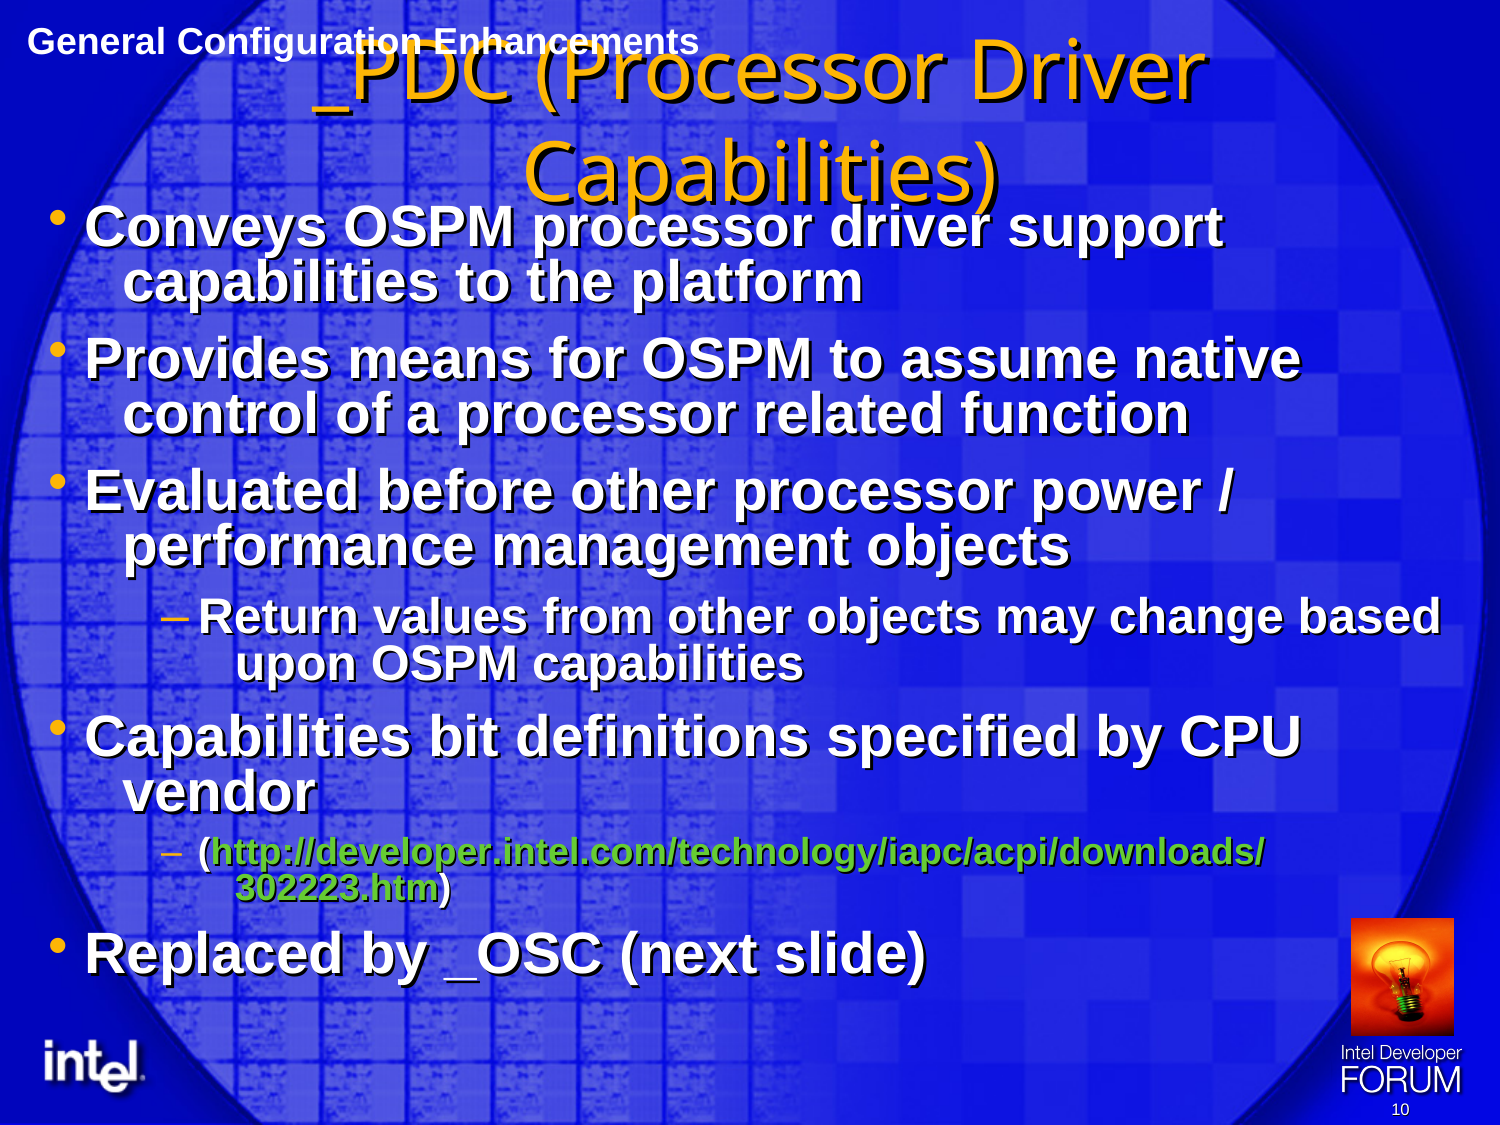

# _PDC (Processor Driver Capabilities)
General Configuration Enhancements
Conveys OSPM processor driver support capabilities to the platform
Provides means for OSPM to assume native control of a processor related function
Evaluated before other processor power / performance management objects
Return values from other objects may change based upon OSPM capabilities
Capabilities bit definitions specified by CPU vendor
(http://developer.intel.com/technology/iapc/acpi/downloads/302223.htm)
Replaced by _OSC (next slide)